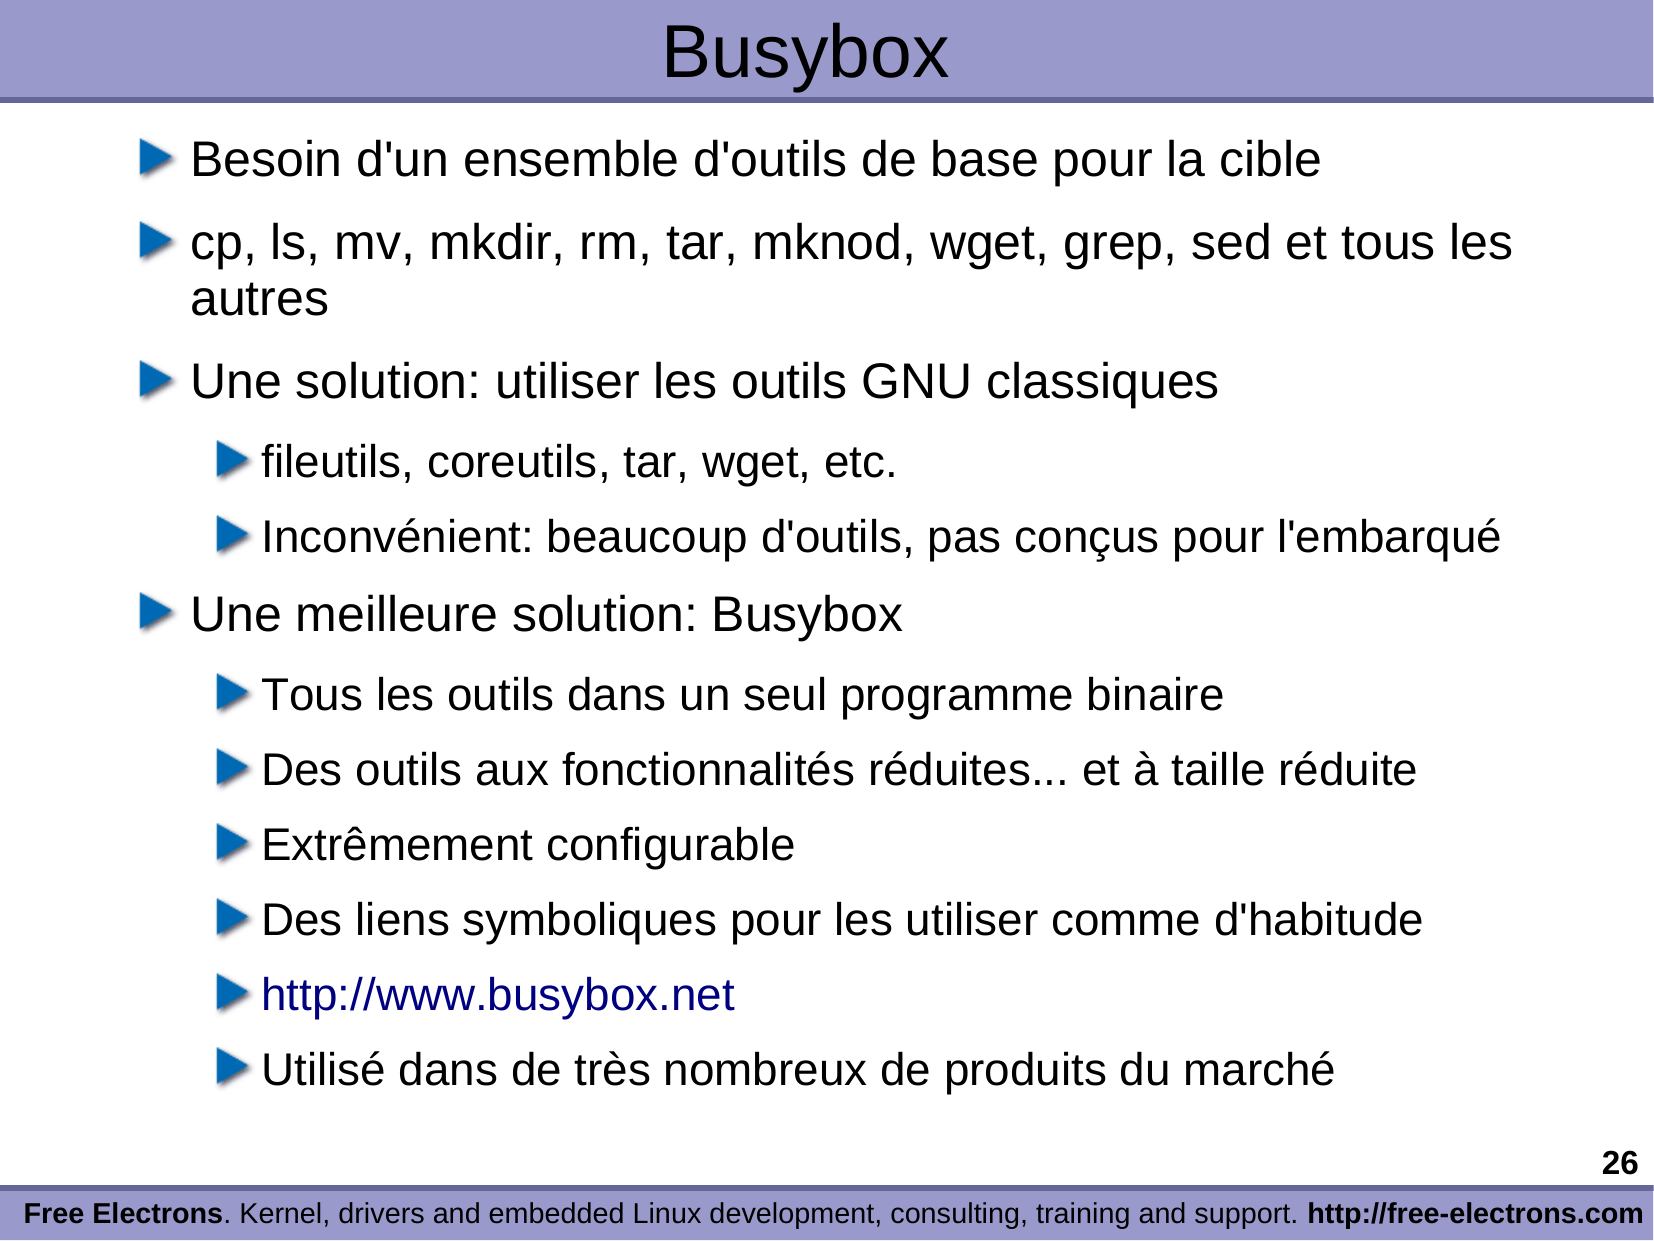

# Busybox
Besoin d'un ensemble d'outils de base pour la cible
cp, ls, mv, mkdir, rm, tar, mknod, wget, grep, sed et tous les autres
Une solution: utiliser les outils GNU classiques
fileutils, coreutils, tar, wget, etc.
Inconvénient: beaucoup d'outils, pas conçus pour l'embarqué
Une meilleure solution: Busybox
Tous les outils dans un seul programme binaire
Des outils aux fonctionnalités réduites... et à taille réduite
Extrêmement configurable
Des liens symboliques pour les utiliser comme d'habitude
http://www.busybox.net
Utilisé dans de très nombreux de produits du marché